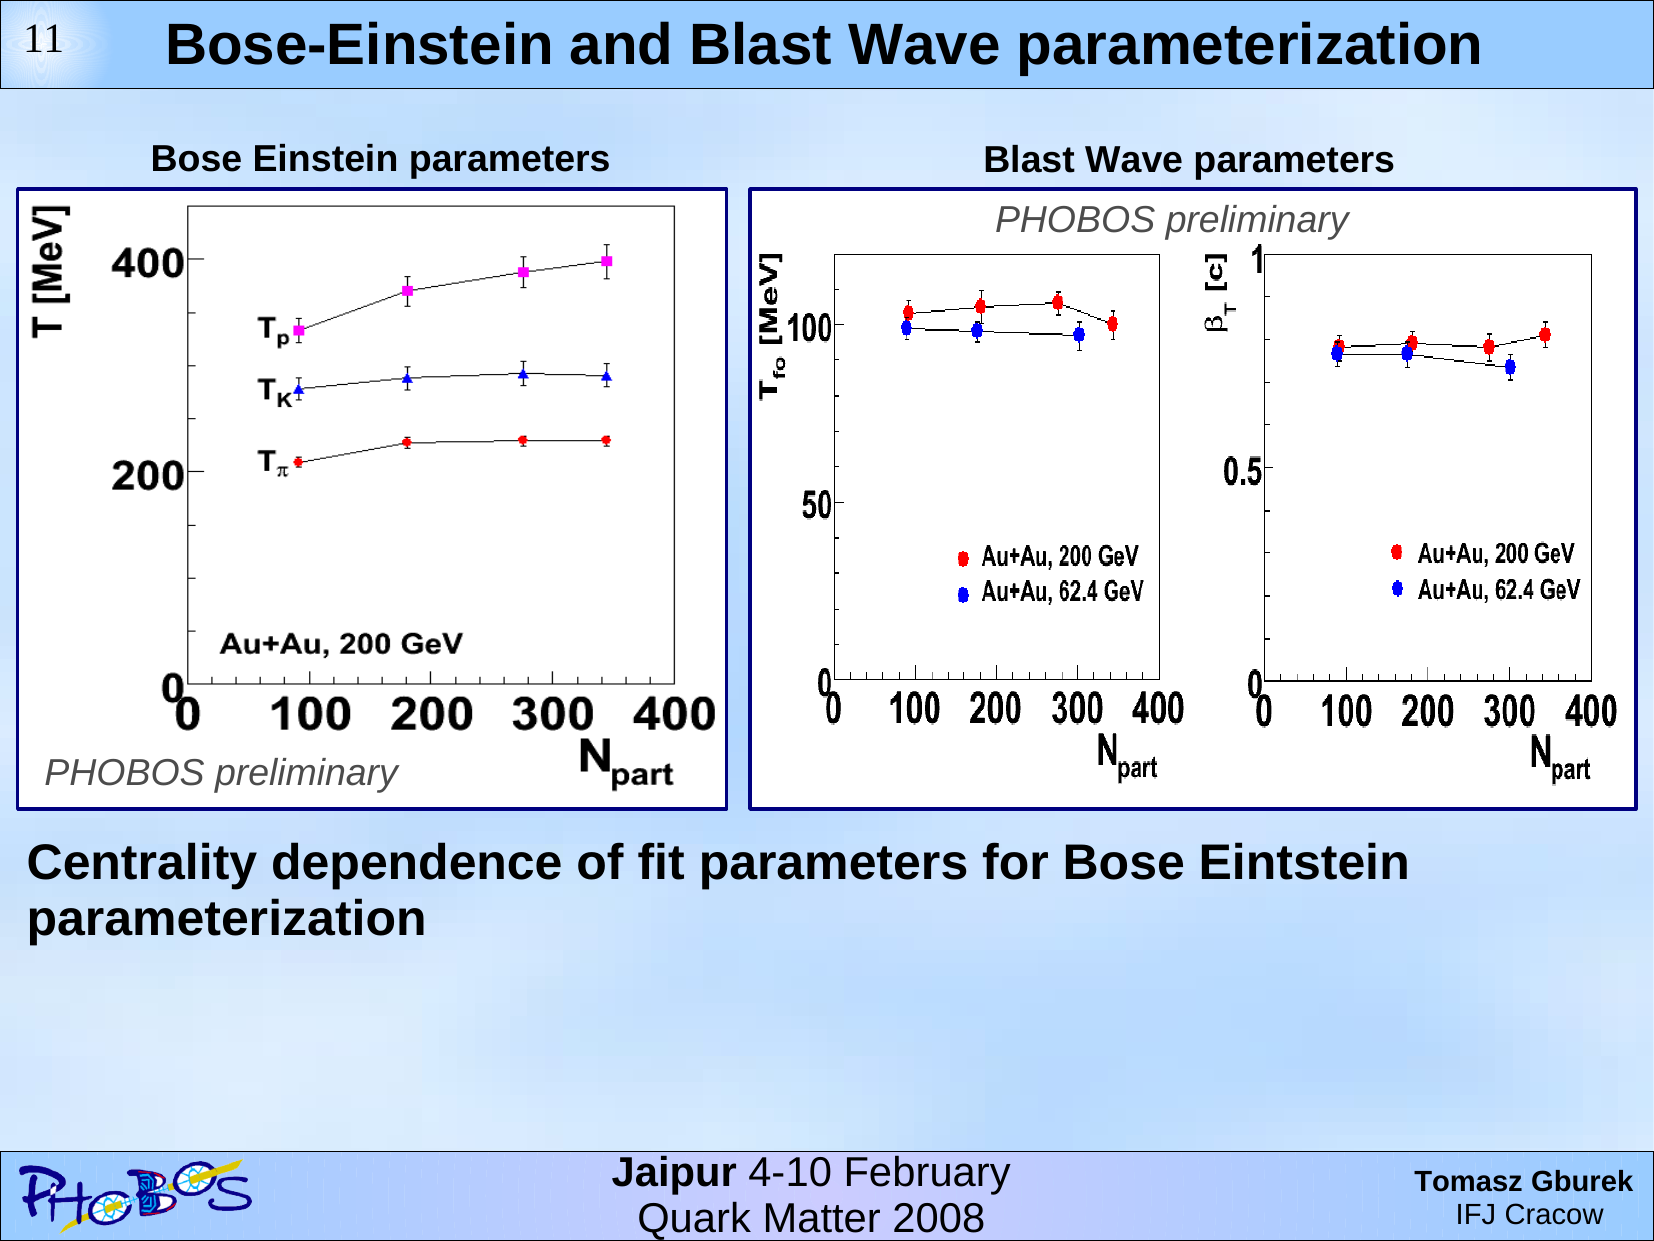

# Bose-Einstein and Blast Wave parameterization
11
Bose Einstein parameters
Blast Wave parameters
PHOBOS preliminary
PHOBOS preliminary
Centrality dependence of fit parameters for Bose Eintstein parameterization